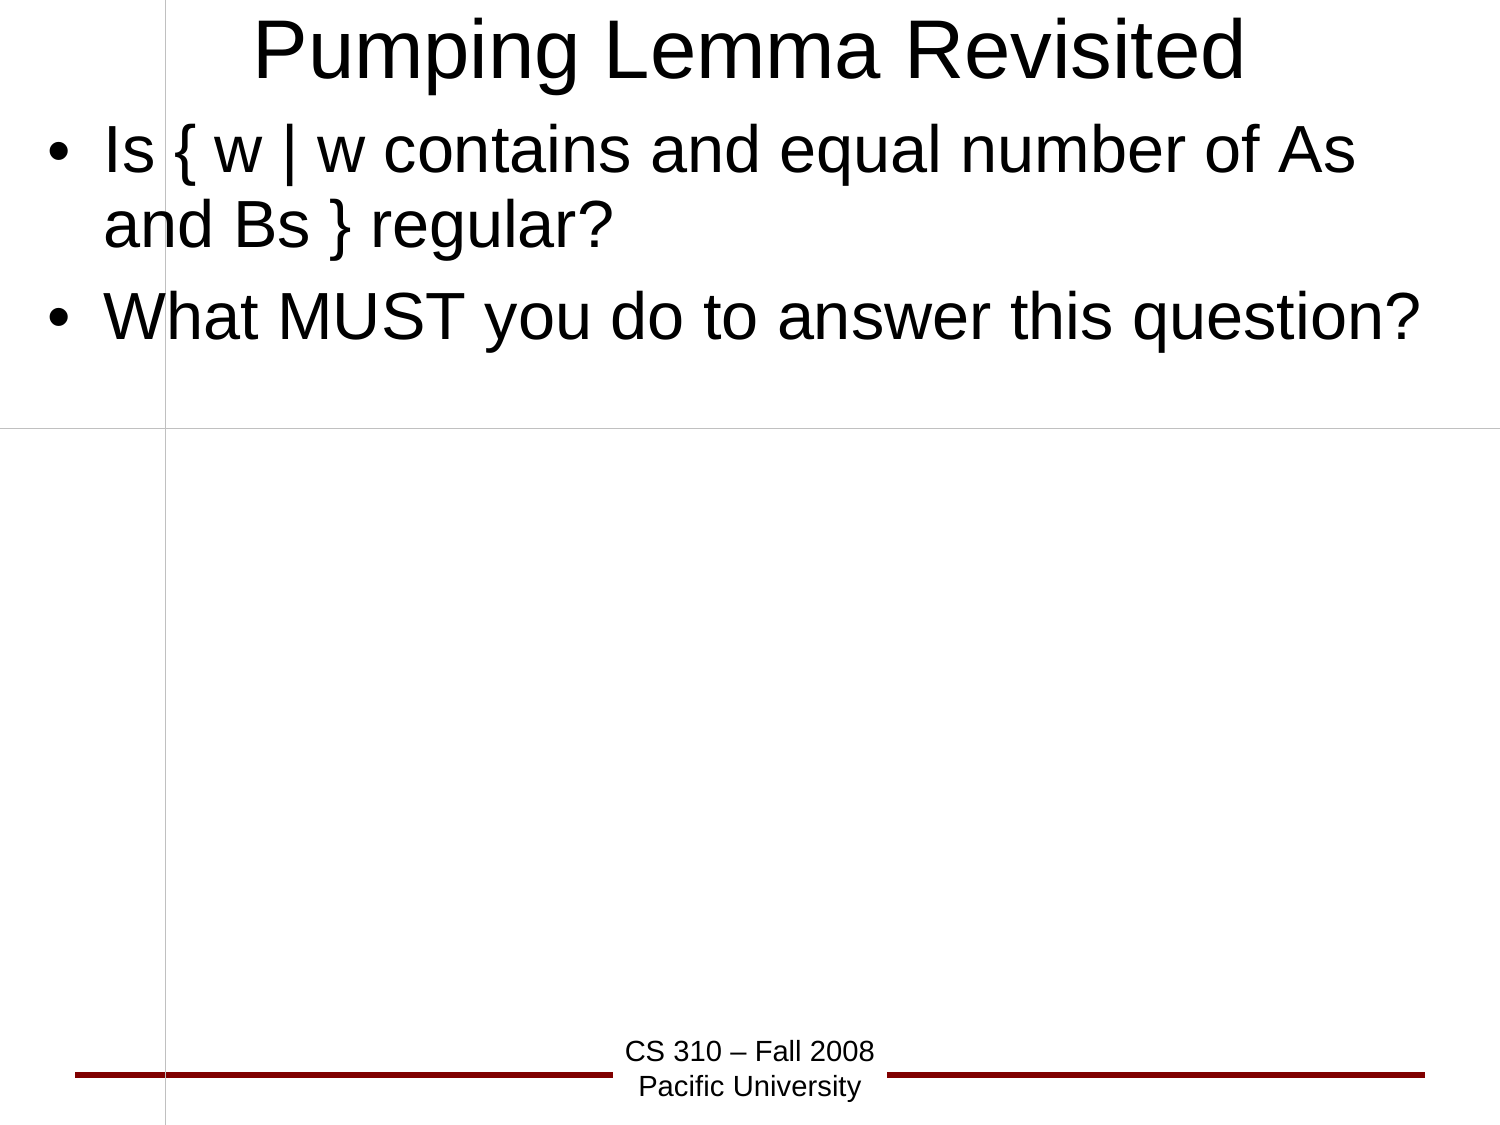

# Pumping Lemma Revisited
Is { w | w contains and equal number of As and Bs } regular?
What MUST you do to answer this question?